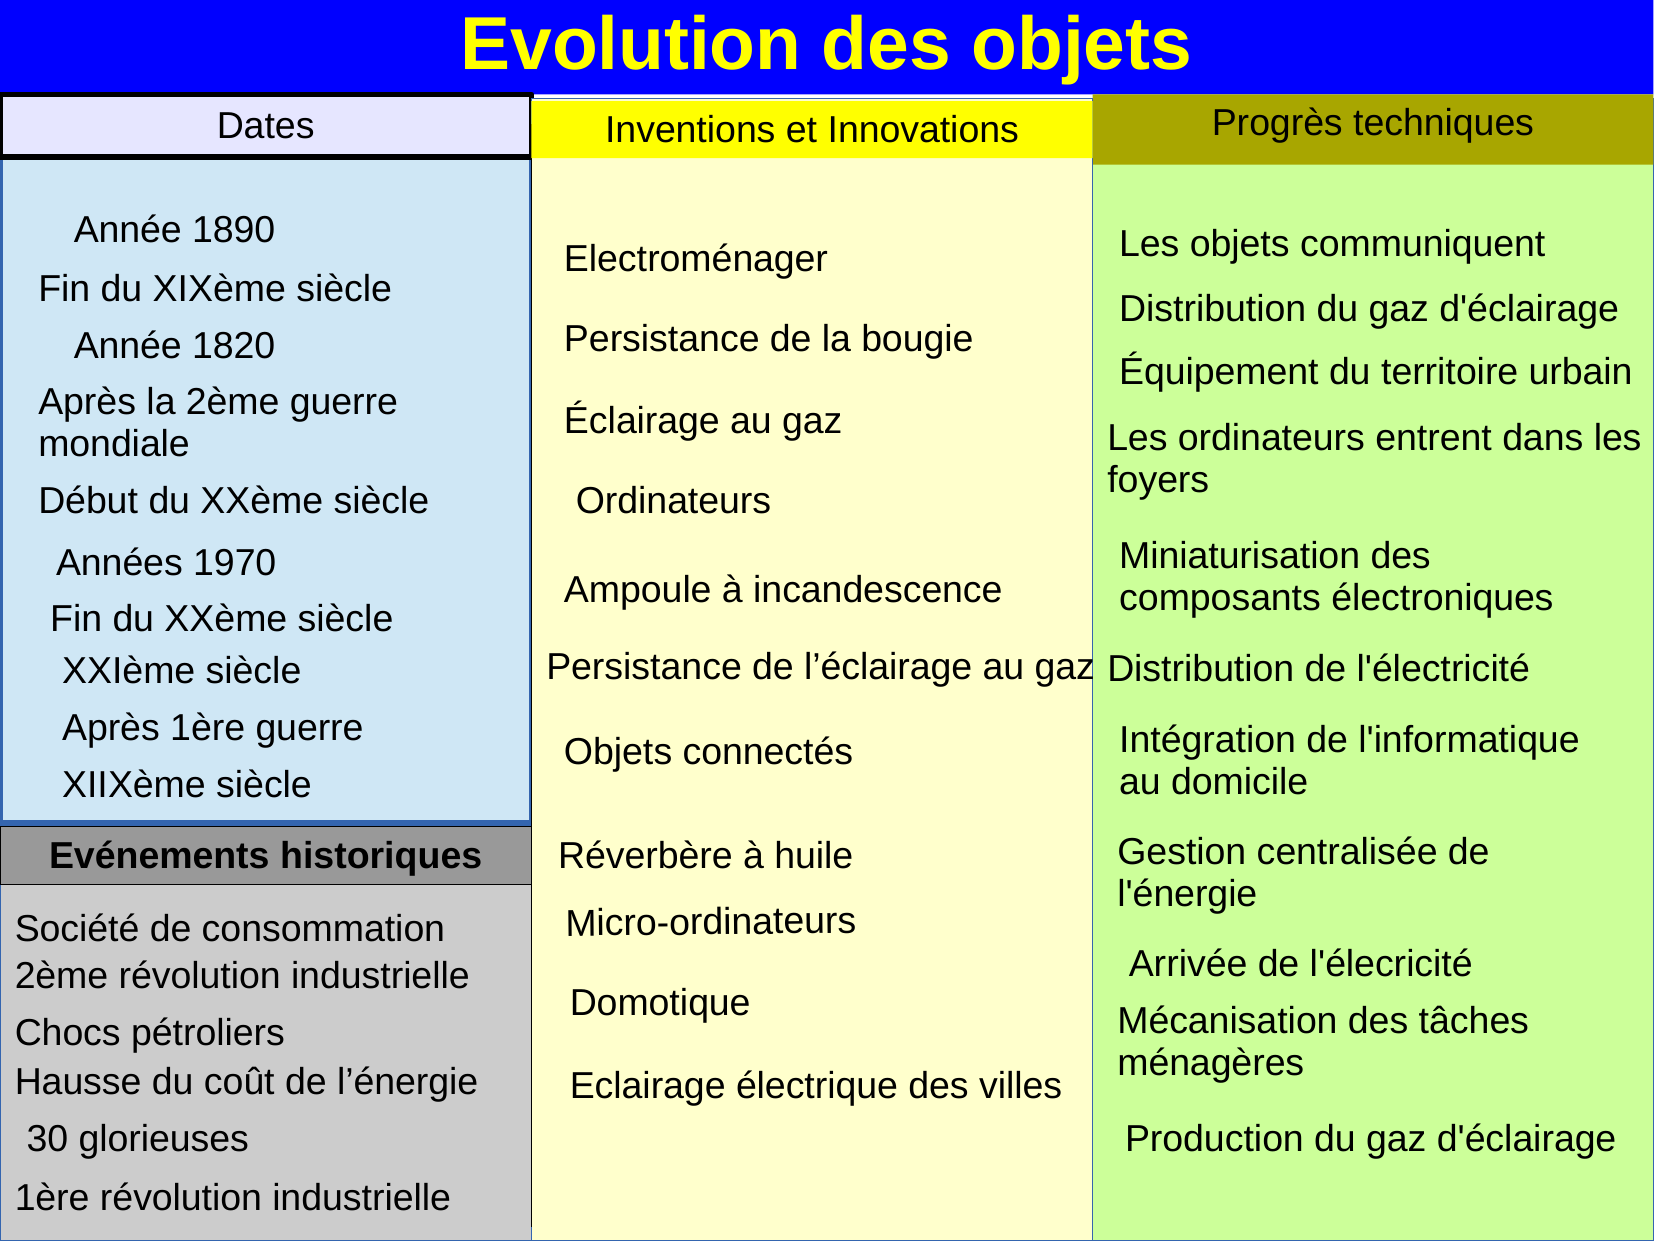

# Evolution des objets
Dates
Progrès techniques
Inventions et Innovations
Année 1890
Les objets communiquent
Electroménager
Fin du XIXème siècle
Distribution du gaz d'éclairage
Persistance de la bougie
Année 1820
Équipement du territoire urbain
Après la 2ème guerre mondiale
Éclairage au gaz
Les ordinateurs entrent dans les foyers
Début du XXème siècle
Ordinateurs
Miniaturisation des composants électroniques
Années 1970
Ampoule à incandescence
Fin du XXème siècle
Persistance de l’éclairage au gaz
Distribution de l'électricité
XXIème siècle
Après 1ère guerre
Intégration de l'informatique
au domicile
Objets connectés
XIIXème siècle
Gestion centralisée de l'énergie
Evénements historiques
Réverbère à huile
Micro-ordinateurs
Société de consommation
Arrivée de l'élecricité
2ème révolution industrielle
Domotique
Mécanisation des tâches ménagères
Chocs pétroliers
Hausse du coût de l’énergie
Eclairage électrique des villes
30 glorieuses
Production du gaz d'éclairage
1ère révolution industrielle